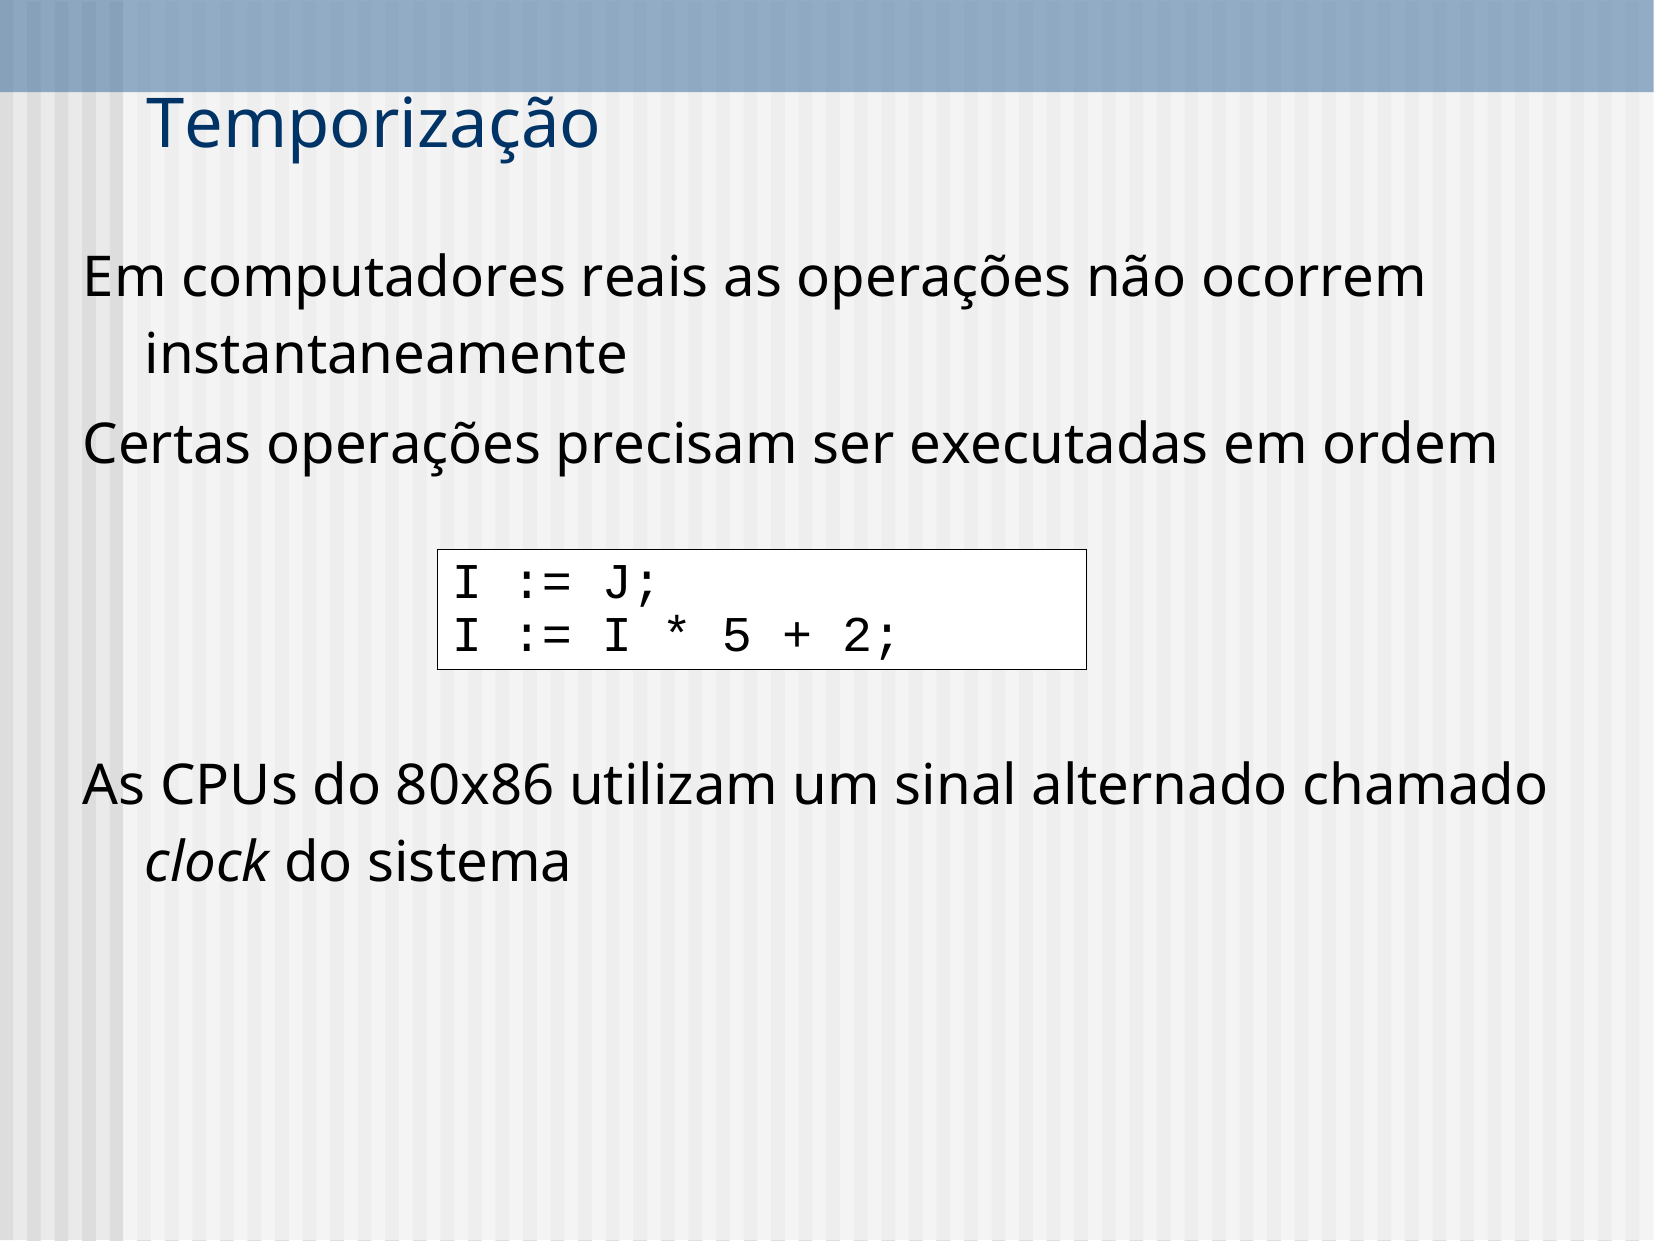

# Temporização
Em computadores reais as operações não ocorrem instantaneamente
Certas operações precisam ser executadas em ordem
I := J;
I := I * 5 + 2;
As CPUs do 80x86 utilizam um sinal alternado chamado clock do sistema